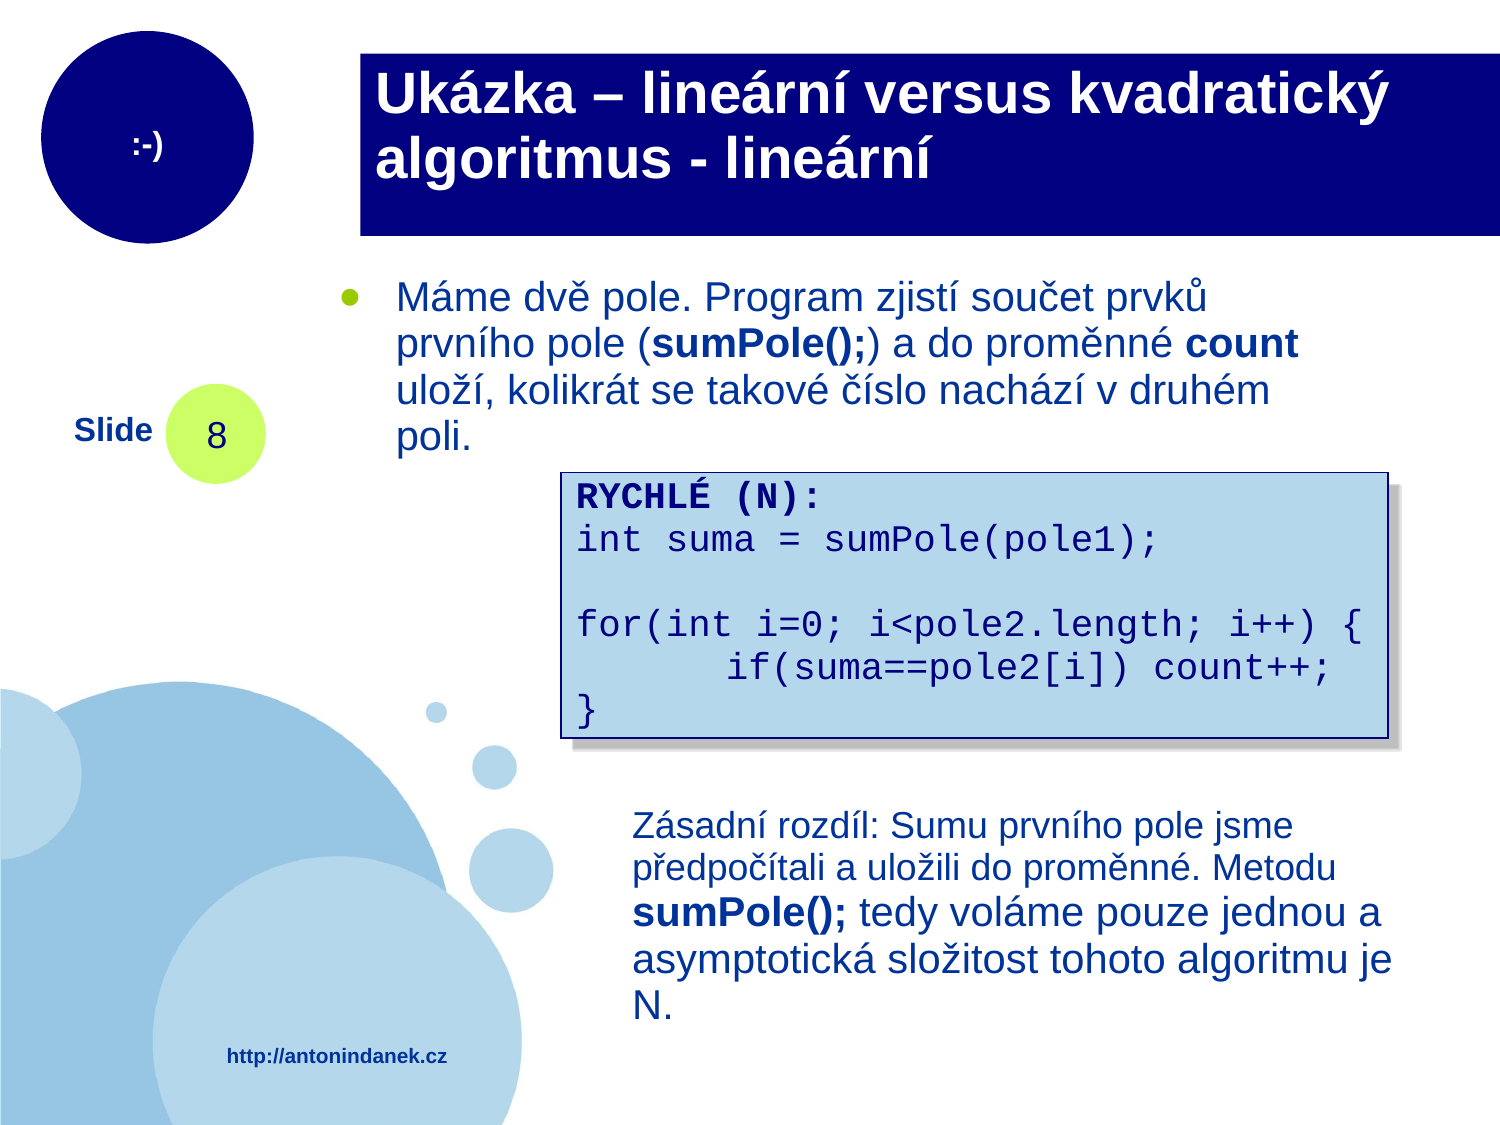

# Ukázka – lineární versus kvadratický algoritmus - lineární
Máme dvě pole. Program zjistí součet prvků prvního pole (sumPole();) a do proměnné count uloží, kolikrát se takové číslo nachází v druhém poli.
RYCHLÉ (N):
int suma = sumPole(pole1);
for(int i=0; i<pole2.length; i++) {
	if(suma==pole2[i]) count++;
}
Zásadní rozdíl: Sumu prvního pole jsme předpočítali a uložili do proměnné. Metodu sumPole(); tedy voláme pouze jednou a asymptotická složitost tohoto algoritmu je N.